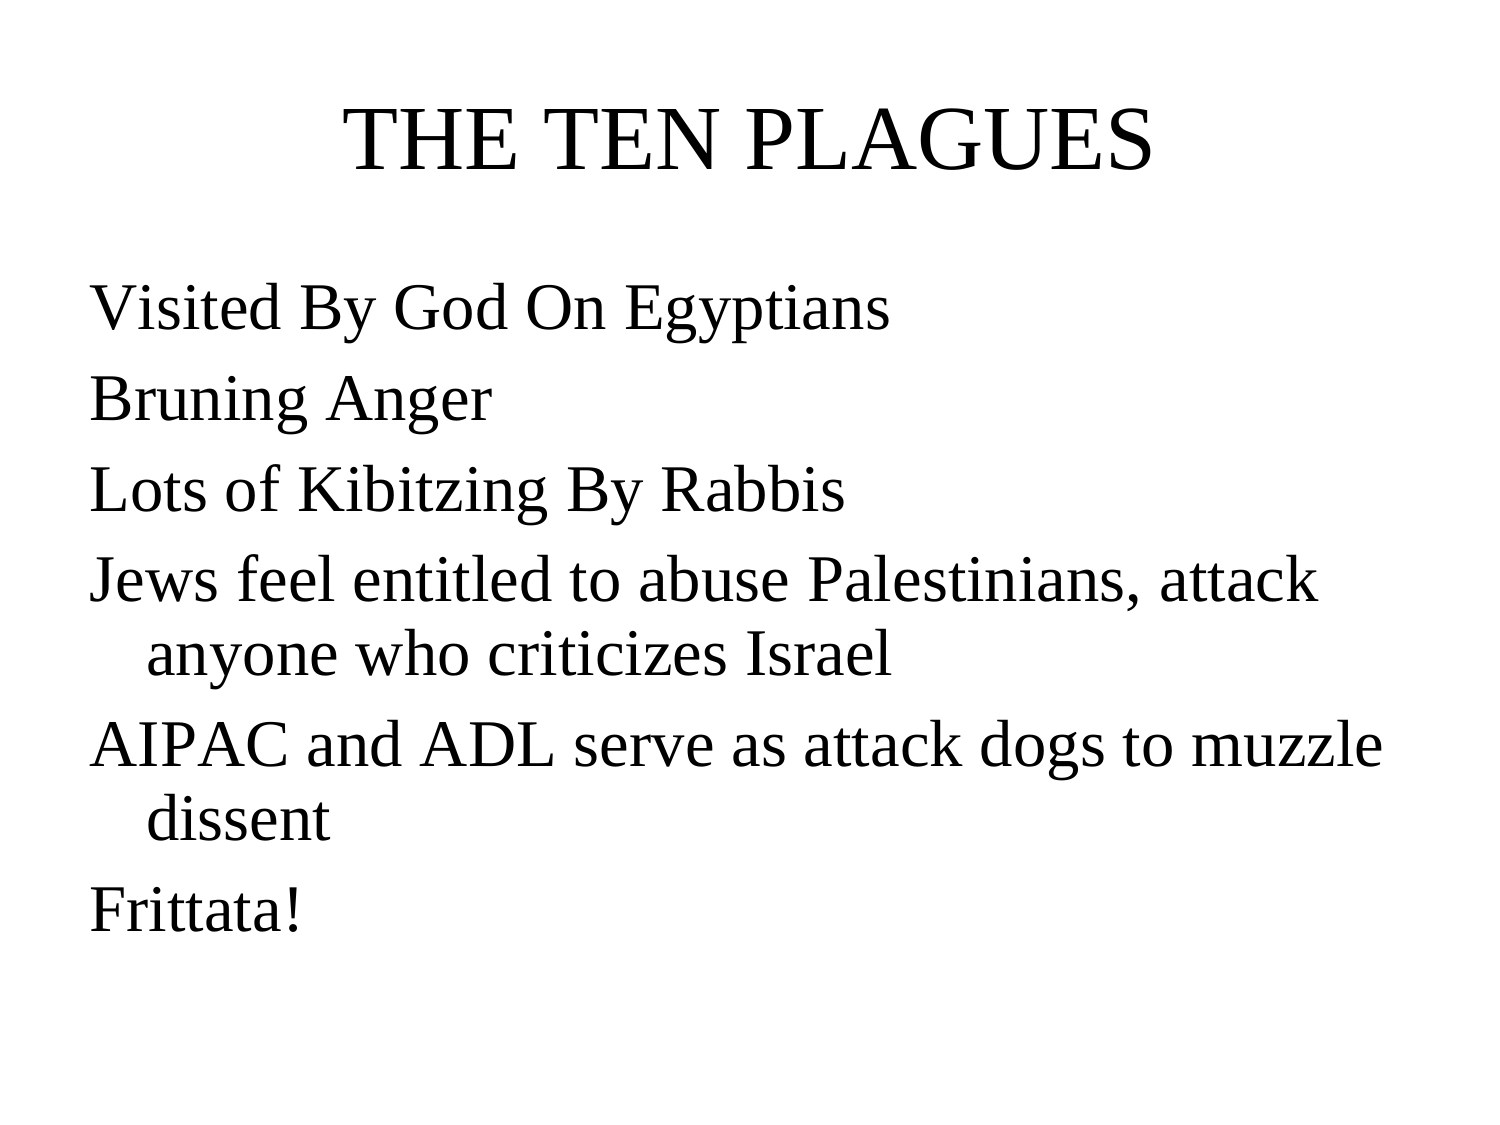

# THE TEN PLAGUES
Visited By God On Egyptians
Bruning Anger
Lots of Kibitzing By Rabbis
Jews feel entitled to abuse Palestinians, attack anyone who criticizes Israel
AIPAC and ADL serve as attack dogs to muzzle dissent
Frittata!